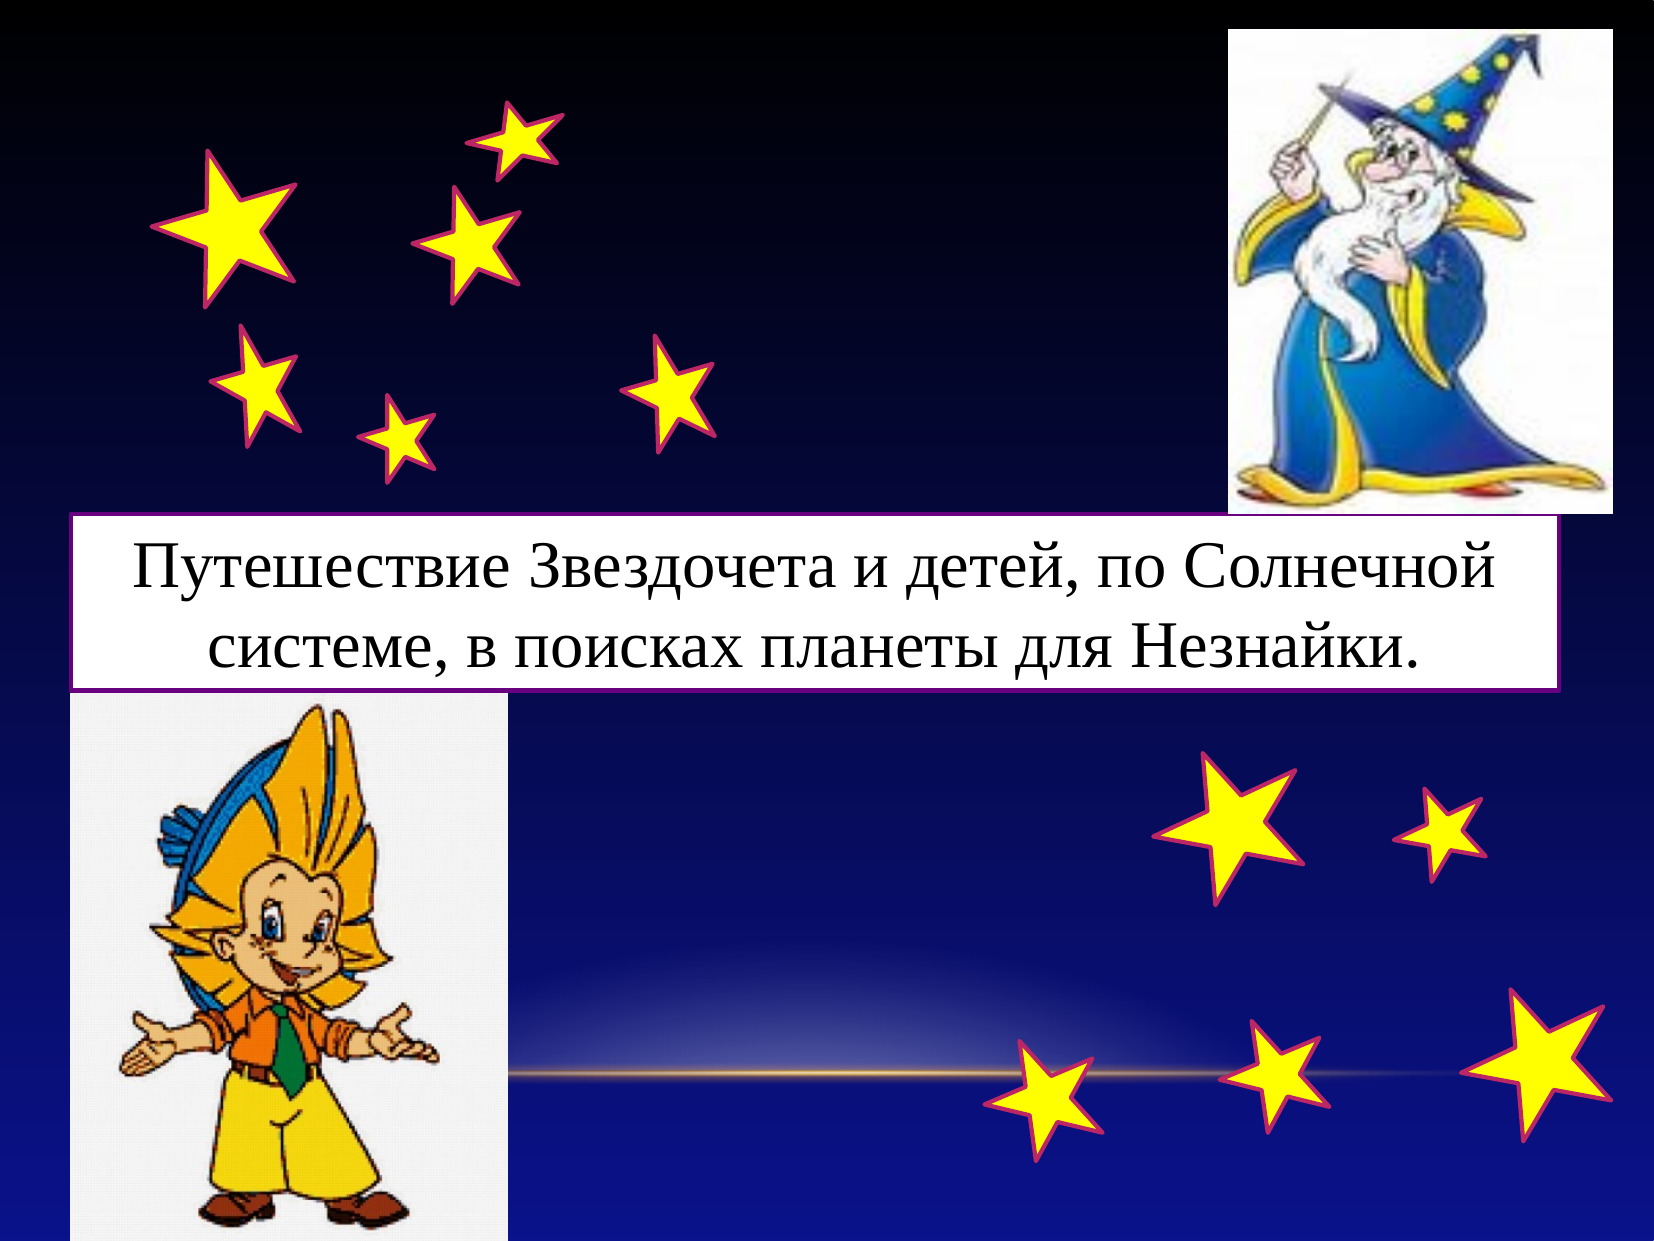

Путешествие Звездочета и детей, по Солнечной системе, в поисках планеты для Незнайки.